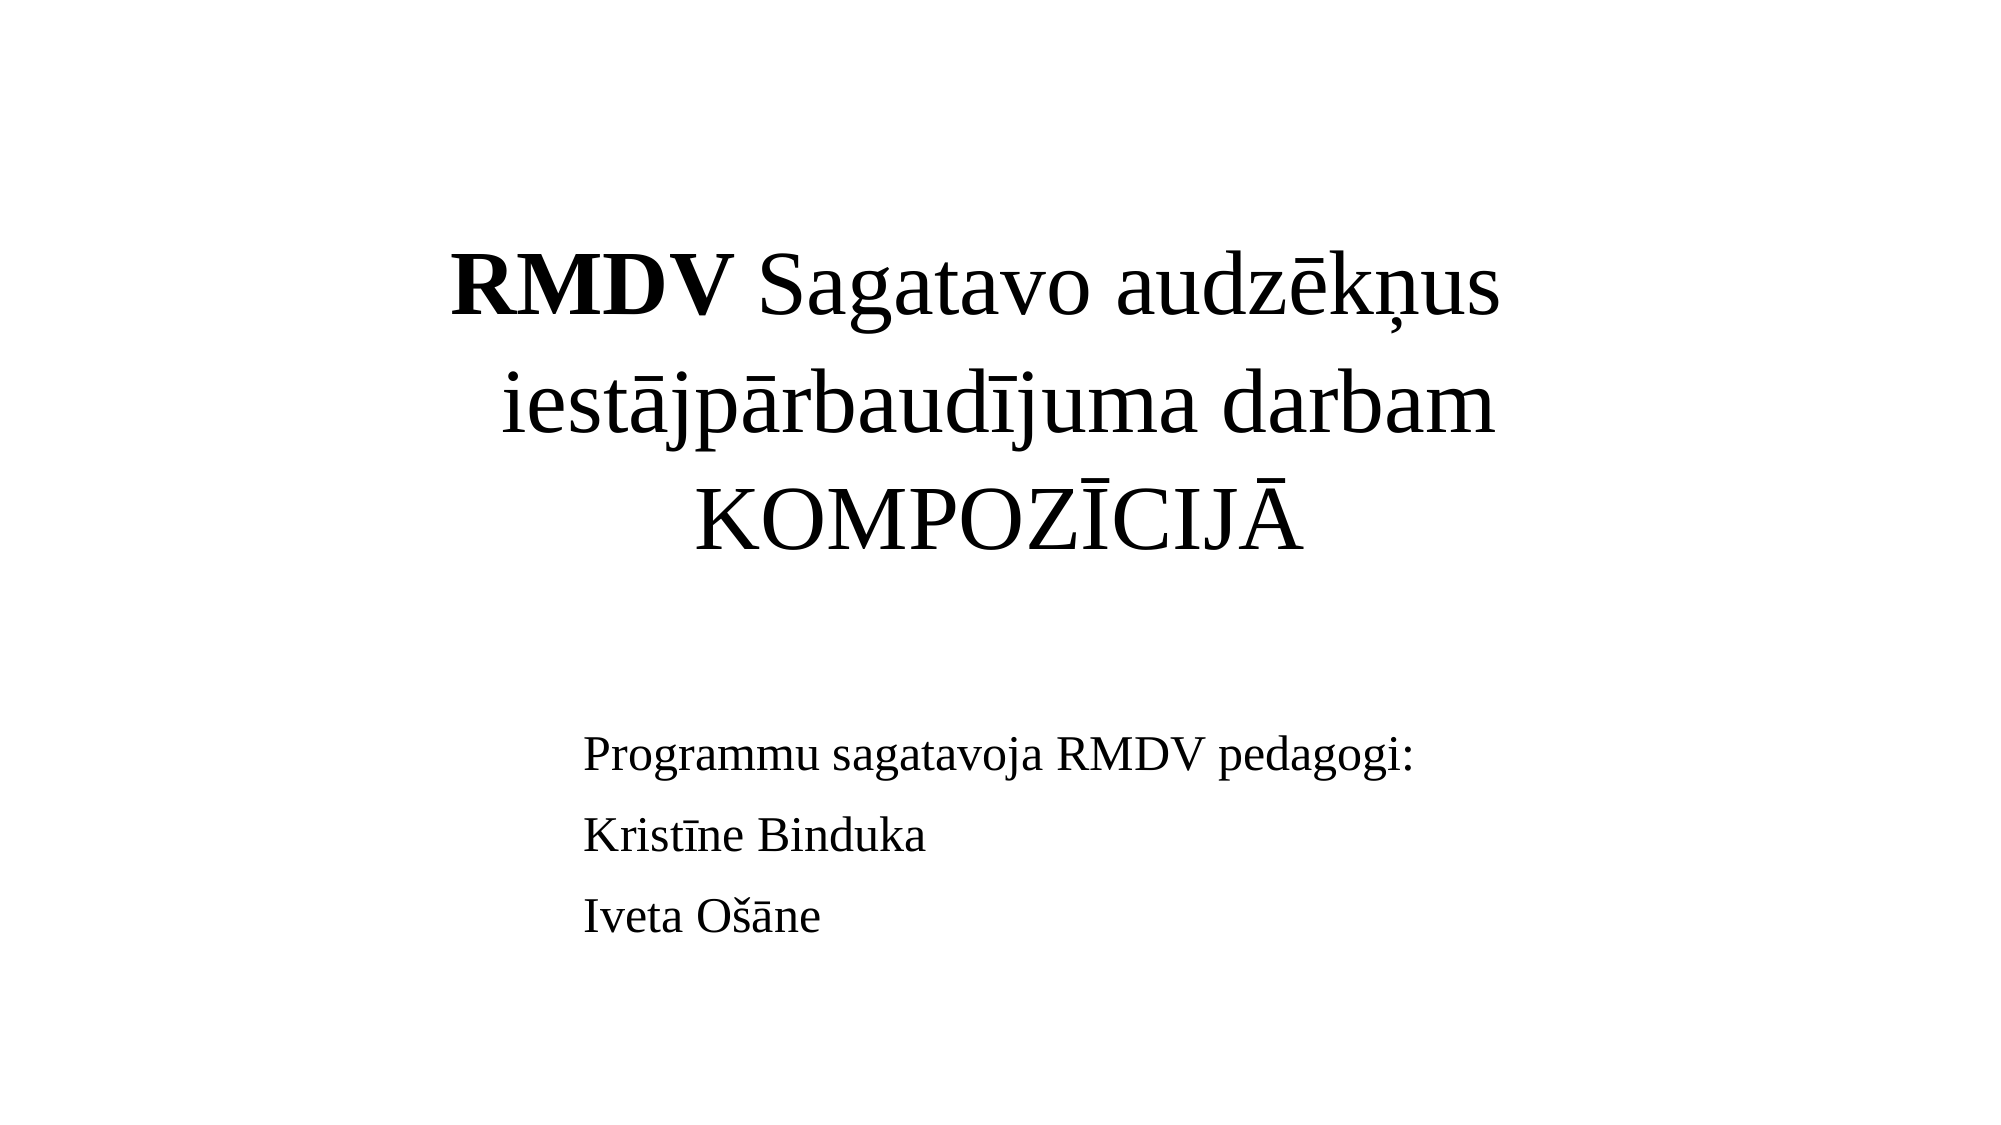

# RMDV Sagatavo audzēkņus iestājpārbaudījuma darbam KOMPOZĪCIJĀ
Programmu sagatavoja RMDV pedagogi:
Kristīne Binduka
Iveta Ošāne